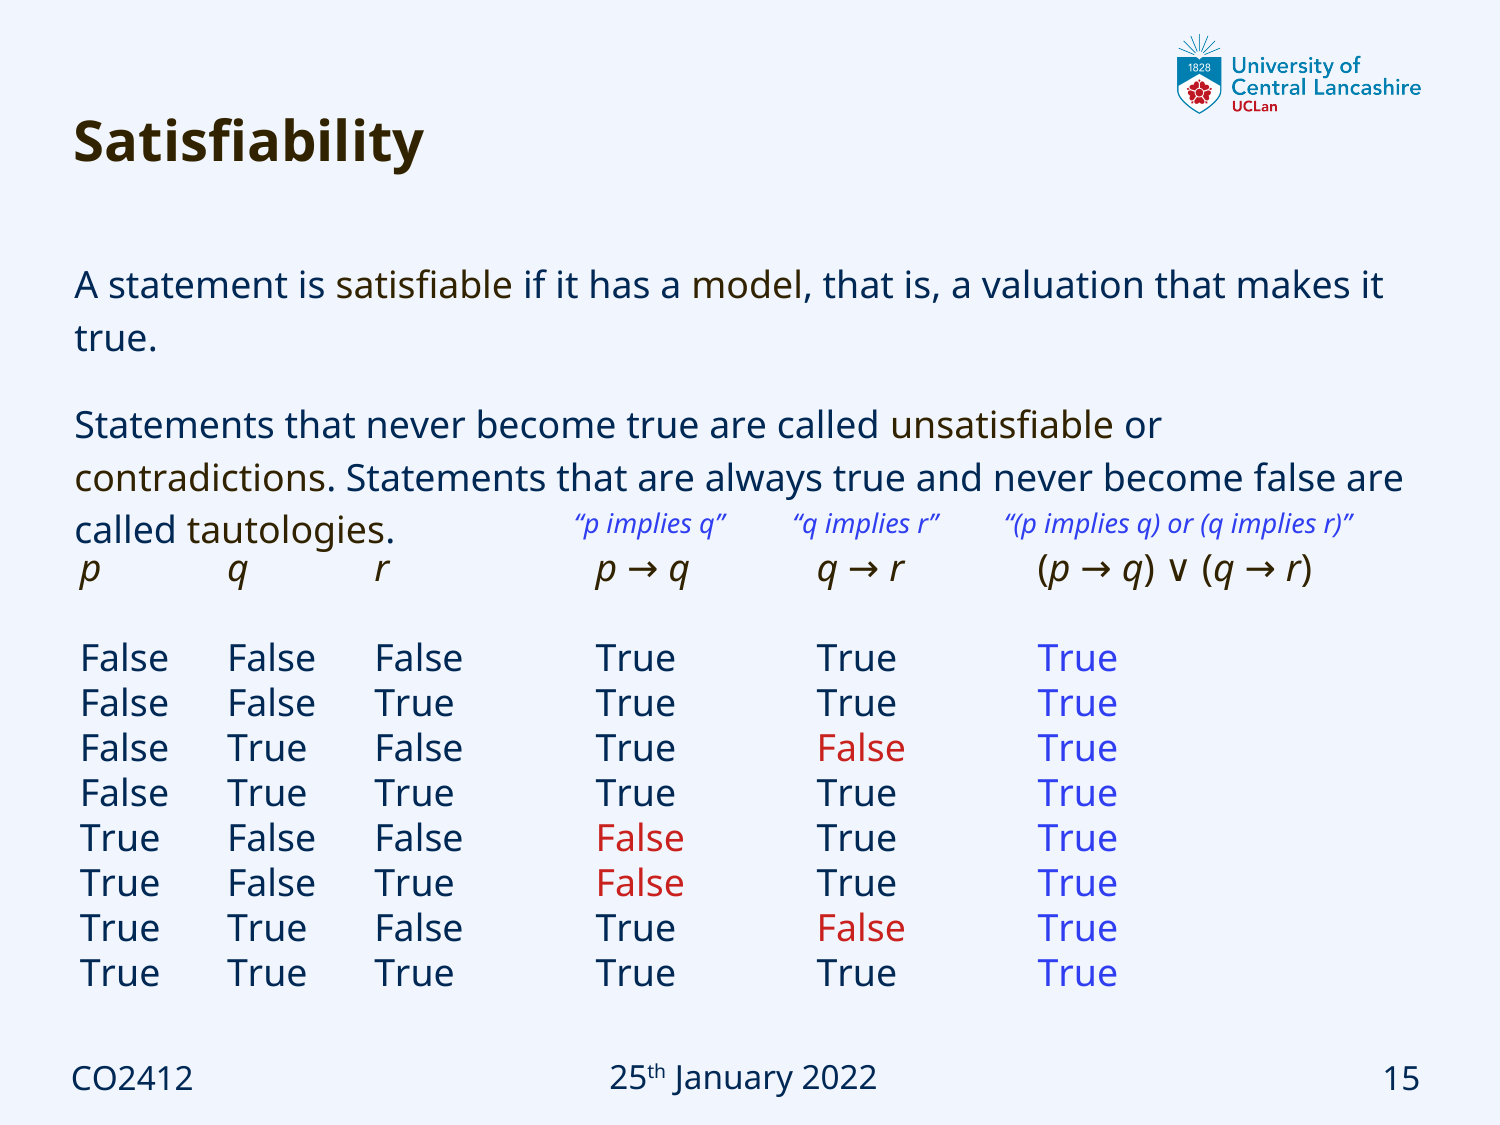

# Satisfiability
A statement is satisfiable if it has a model, that is, a valuation that makes it true.
Statements that never become true are called unsatisfiable or contradictions. Statements that are always true and never become false are called tautologies.
“p implies q”
“q implies r”
“(p implies q) or (q implies r)”
p		q		r			p → q		q → r		(p → q) ∨ (q → r)
False	False	False		True		True		True
False	False	True		True		True		True
False	True	False		True		False		True
False	True	True		True		True		True
True	False	False		False		True		True
True	False	True		False		True		True
True	True	False		True		False		True
True	True	True		True		True		True